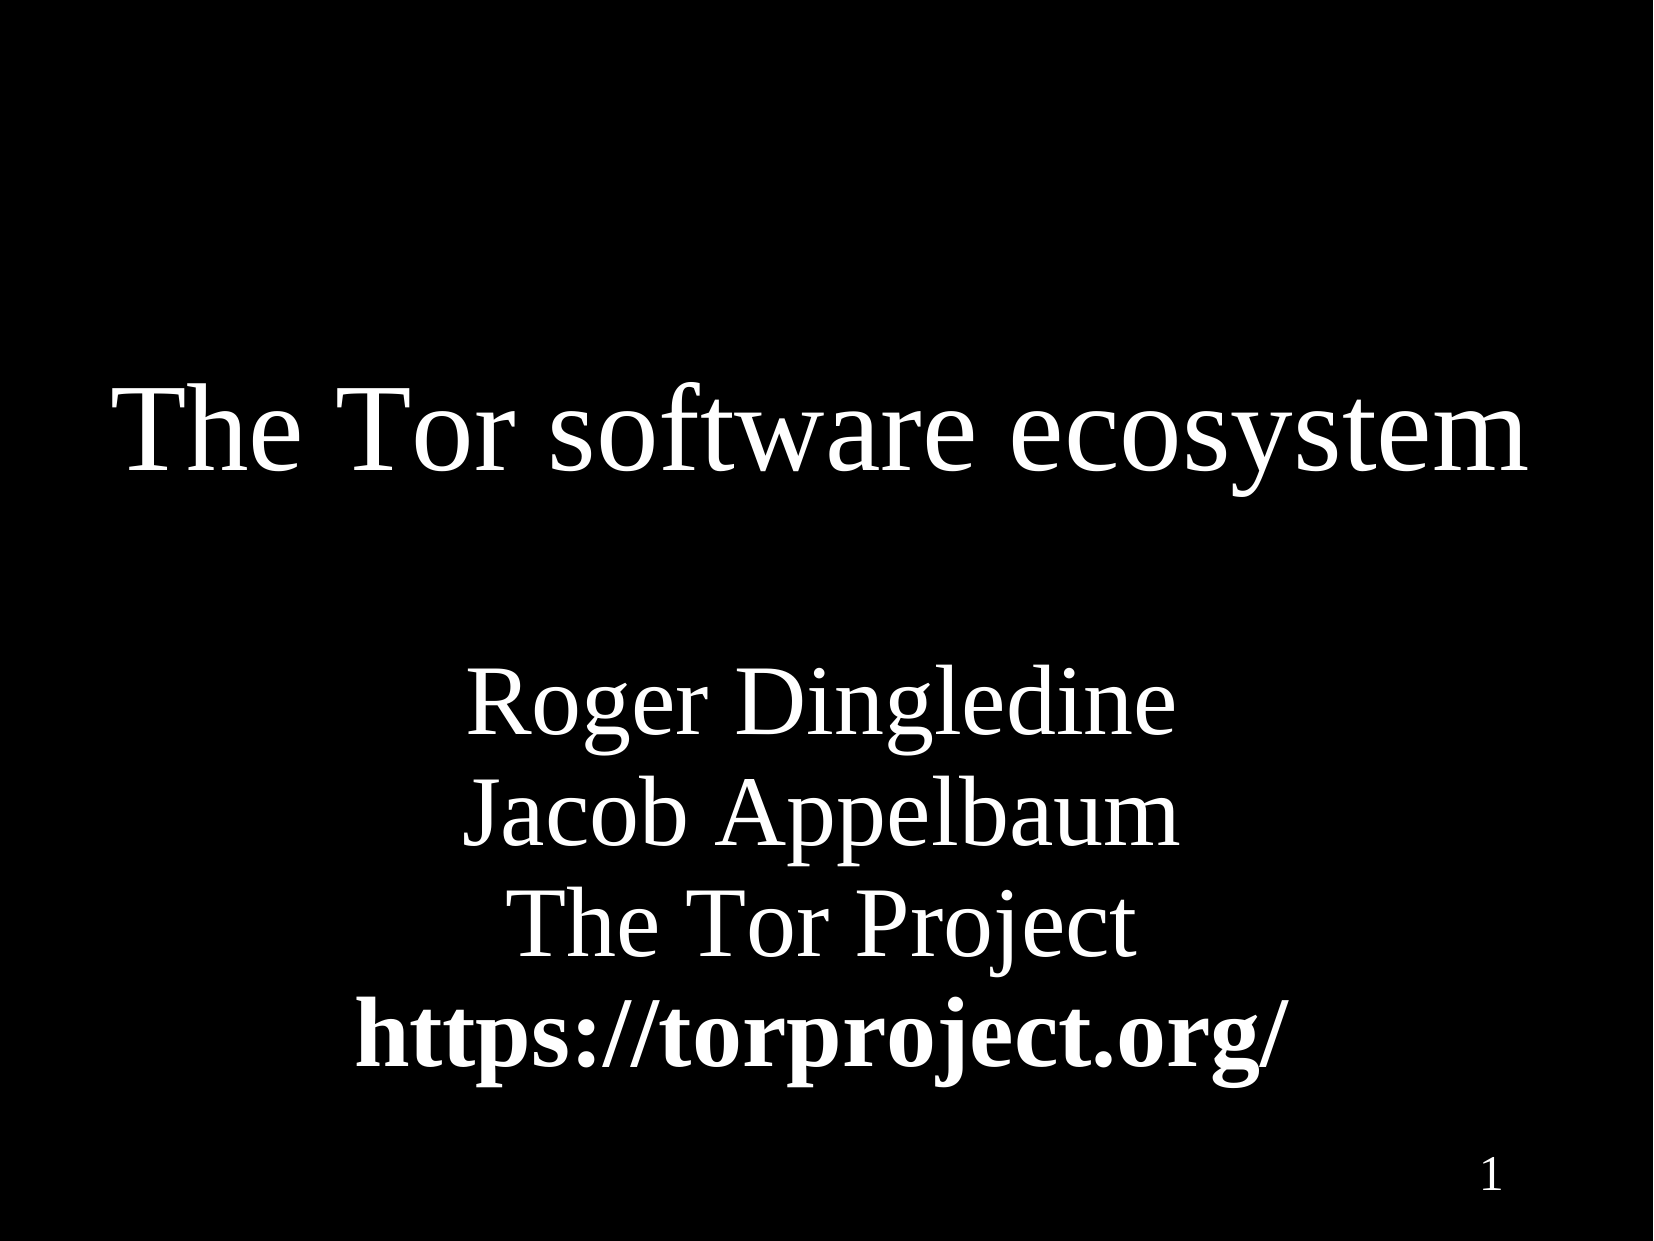

Roger Dingledine
Jacob Appelbaum
The Tor Project
https://torproject.org/
# The Tor software ecosystem